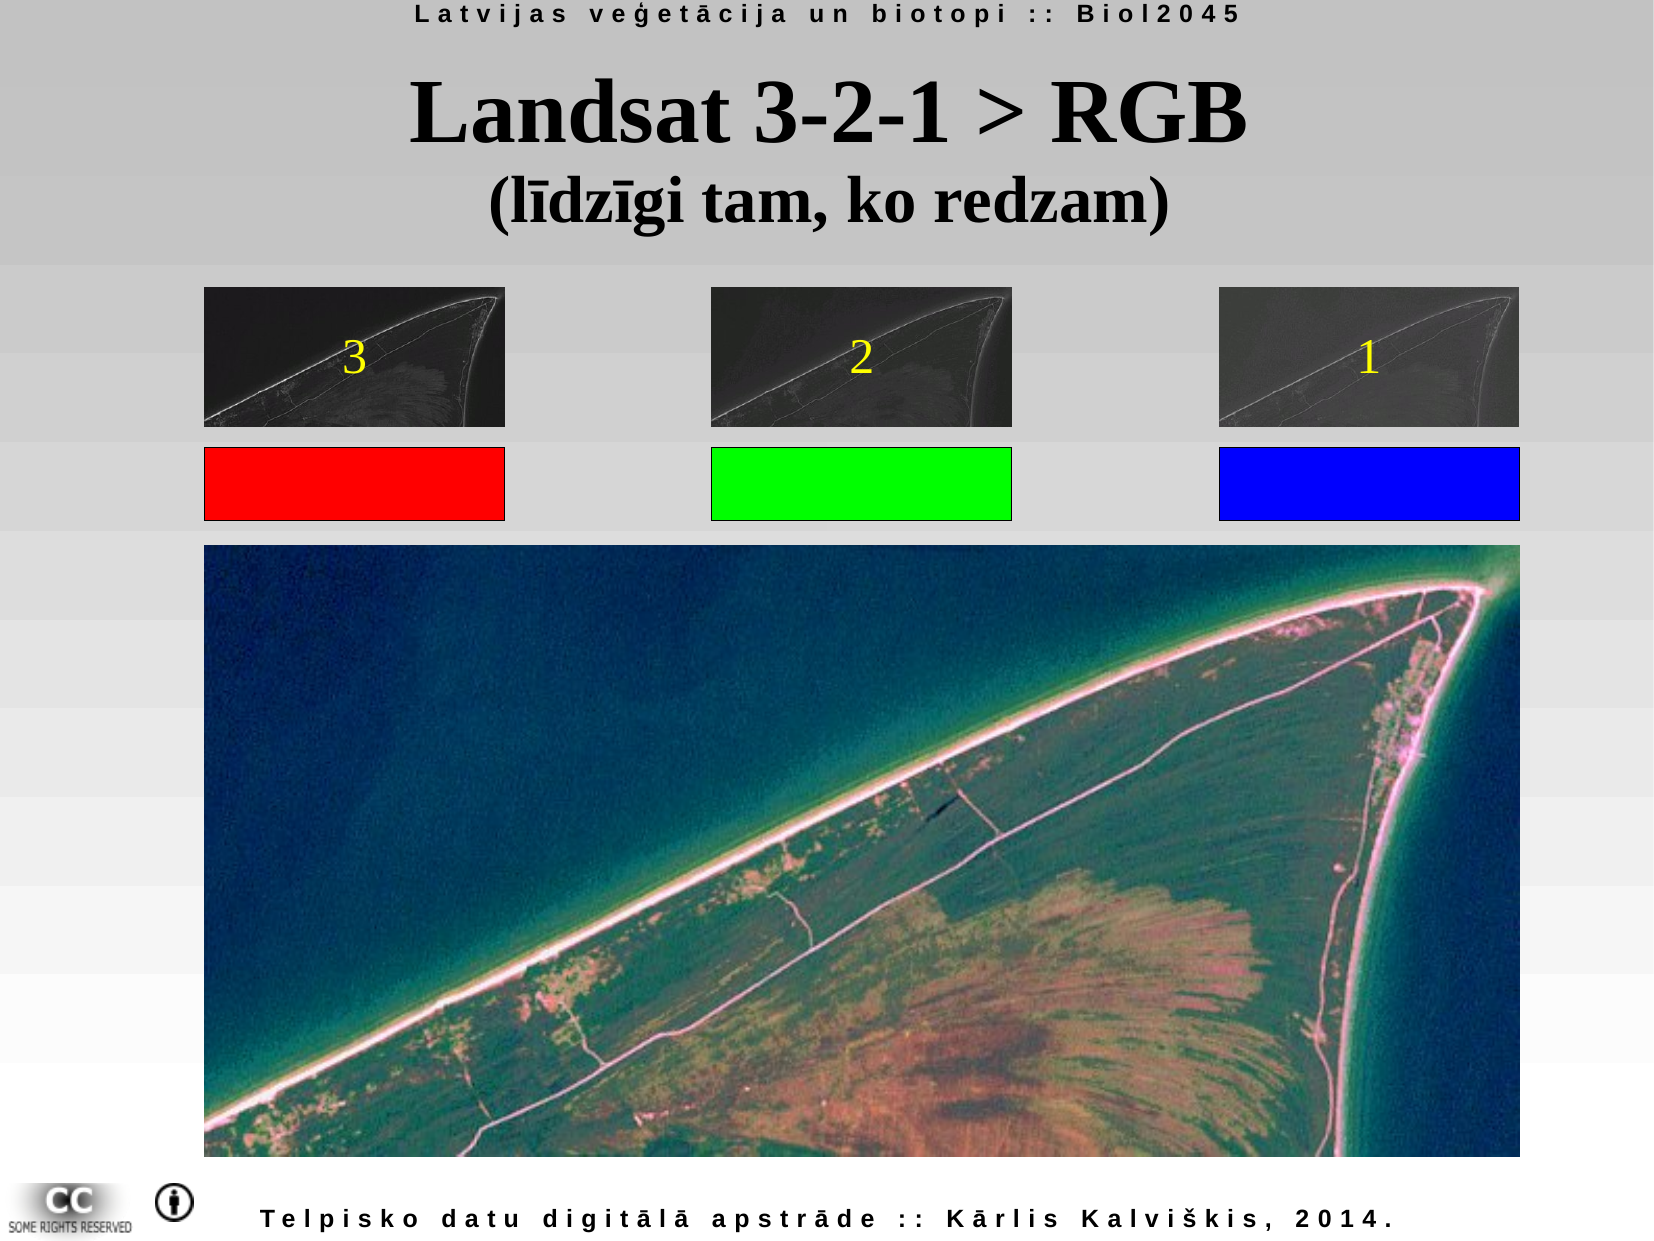

# Landsat 3-2-1 > RGB (līdzīgi tam, ko redzam)
3
2
1